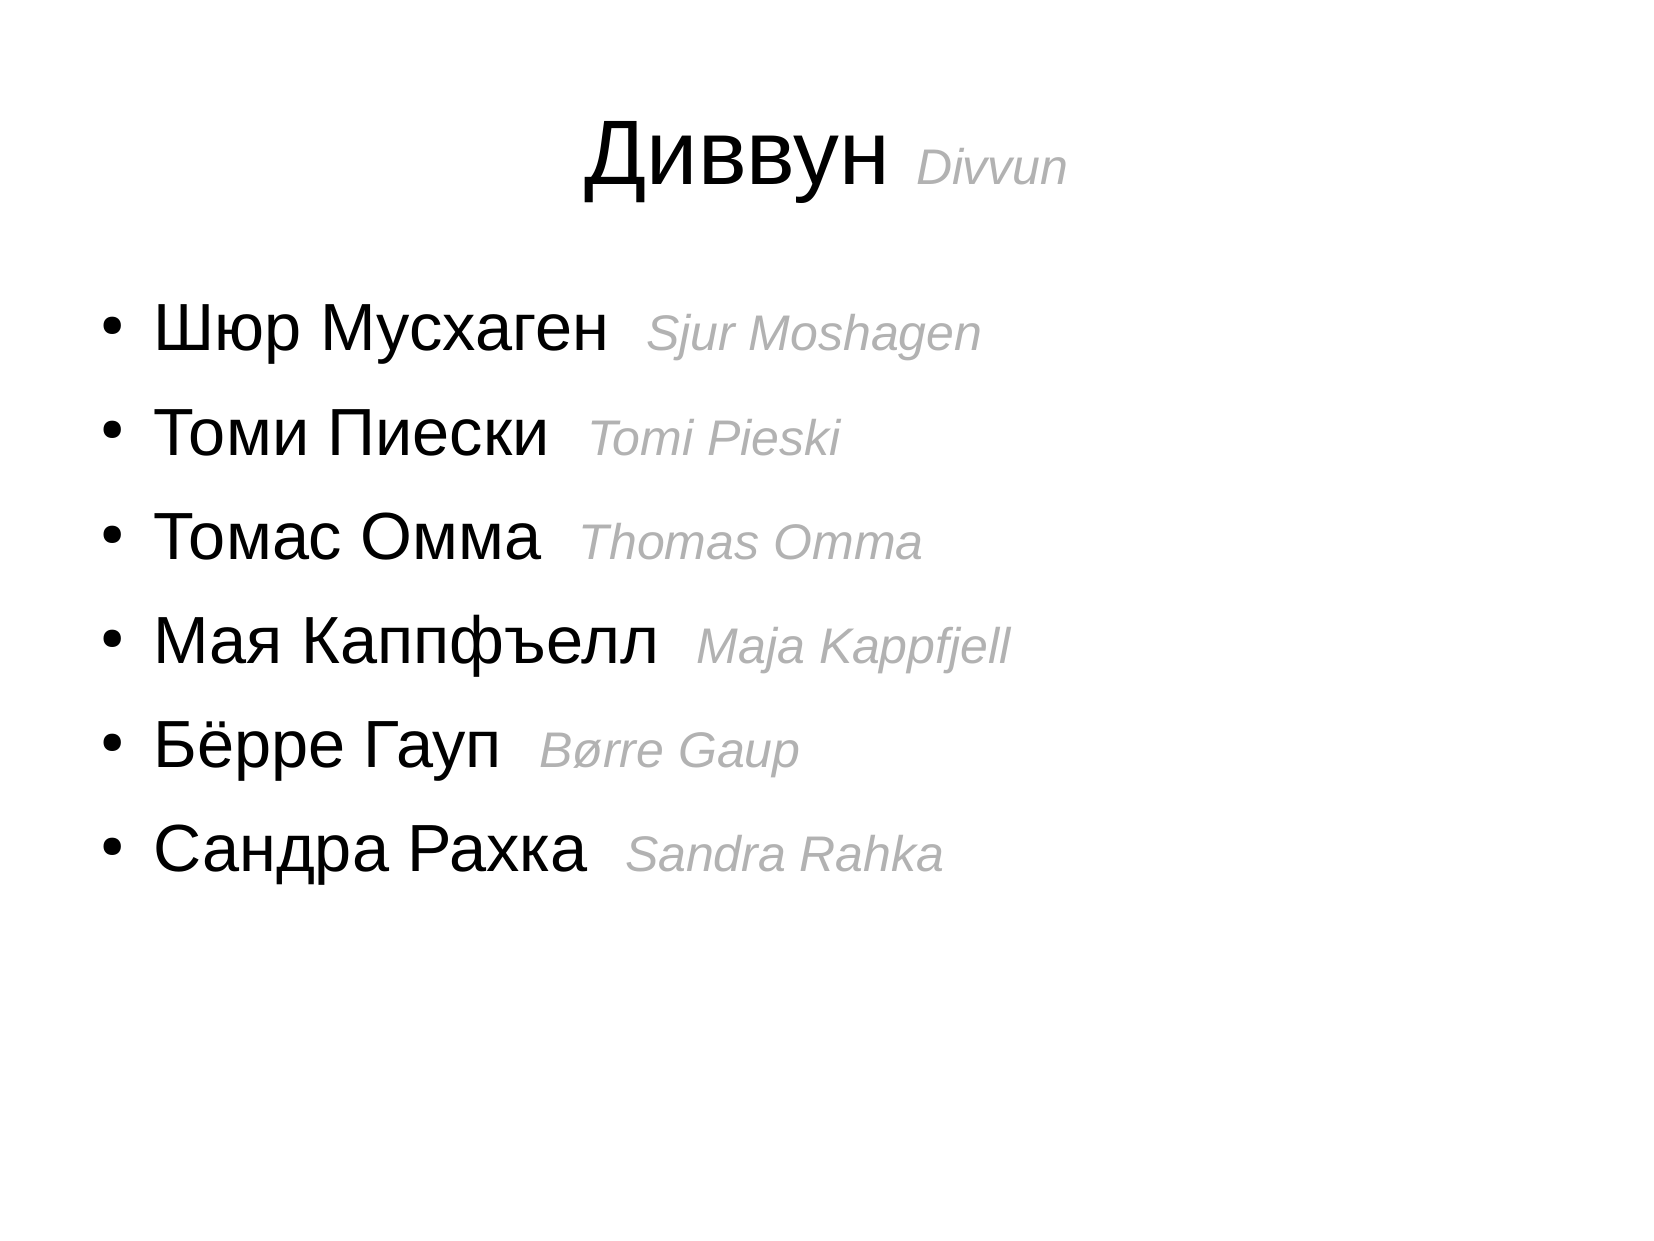

# Диввун Divvun
Шюр Мусхаген Sjur Moshagen
Томи Пиески Tomi Pieski
Томас Омма Thomas Omma
Мая Каппфъелл Maja Kappfjell
Бёрре Гауп Børre Gaup
Сандра Рахка Sandra Rahka